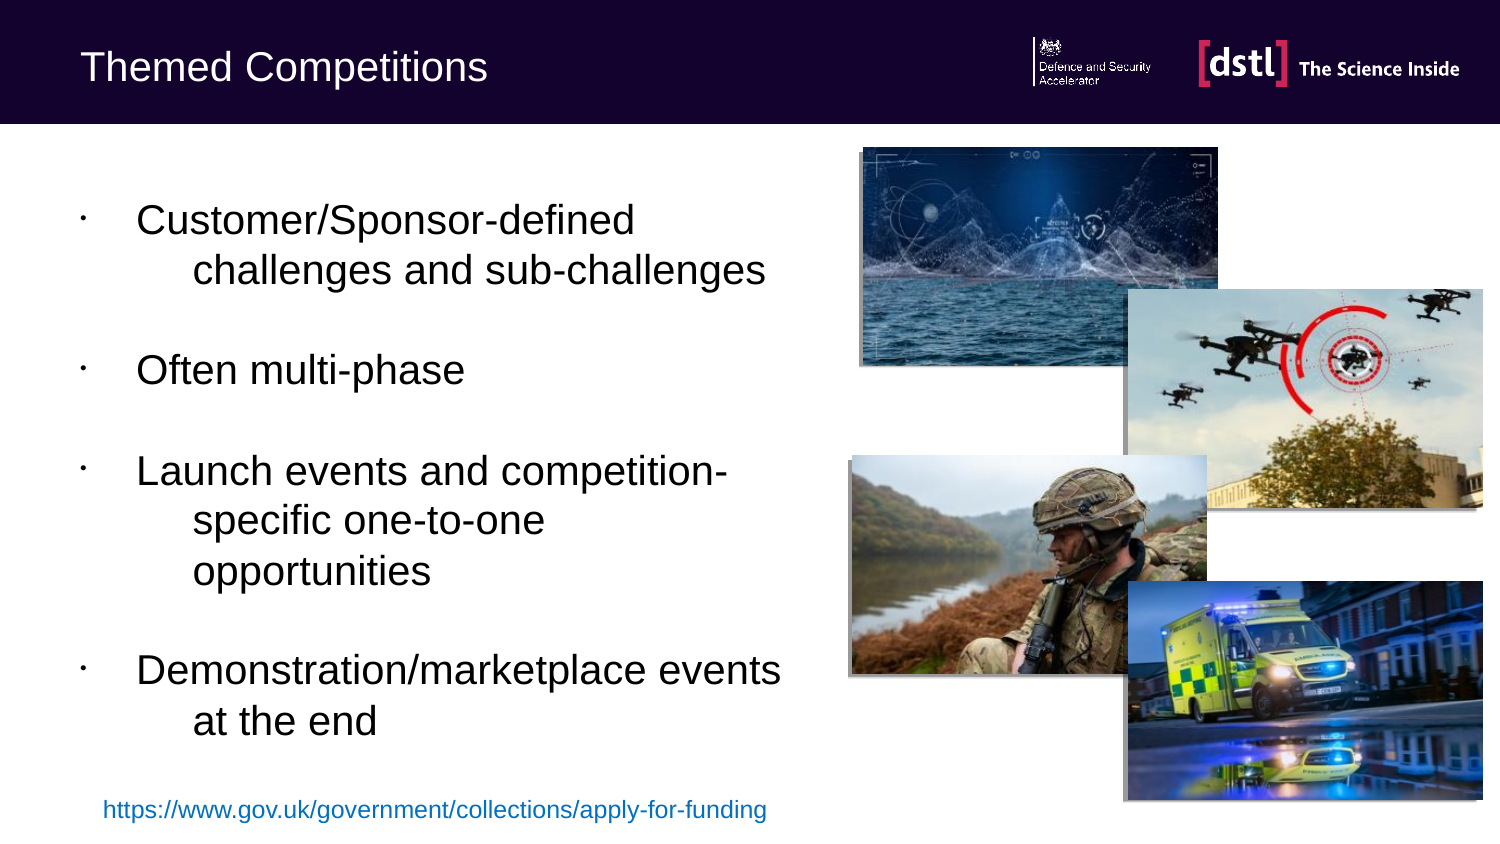

Themed Competitions
Customer/Sponsor-defined challenges and sub-challenges
Often multi-phase
Launch events and competition-specific one-to-one opportunities
Demonstration/marketplace events at the end
https://www.gov.uk/government/collections/apply-for-funding